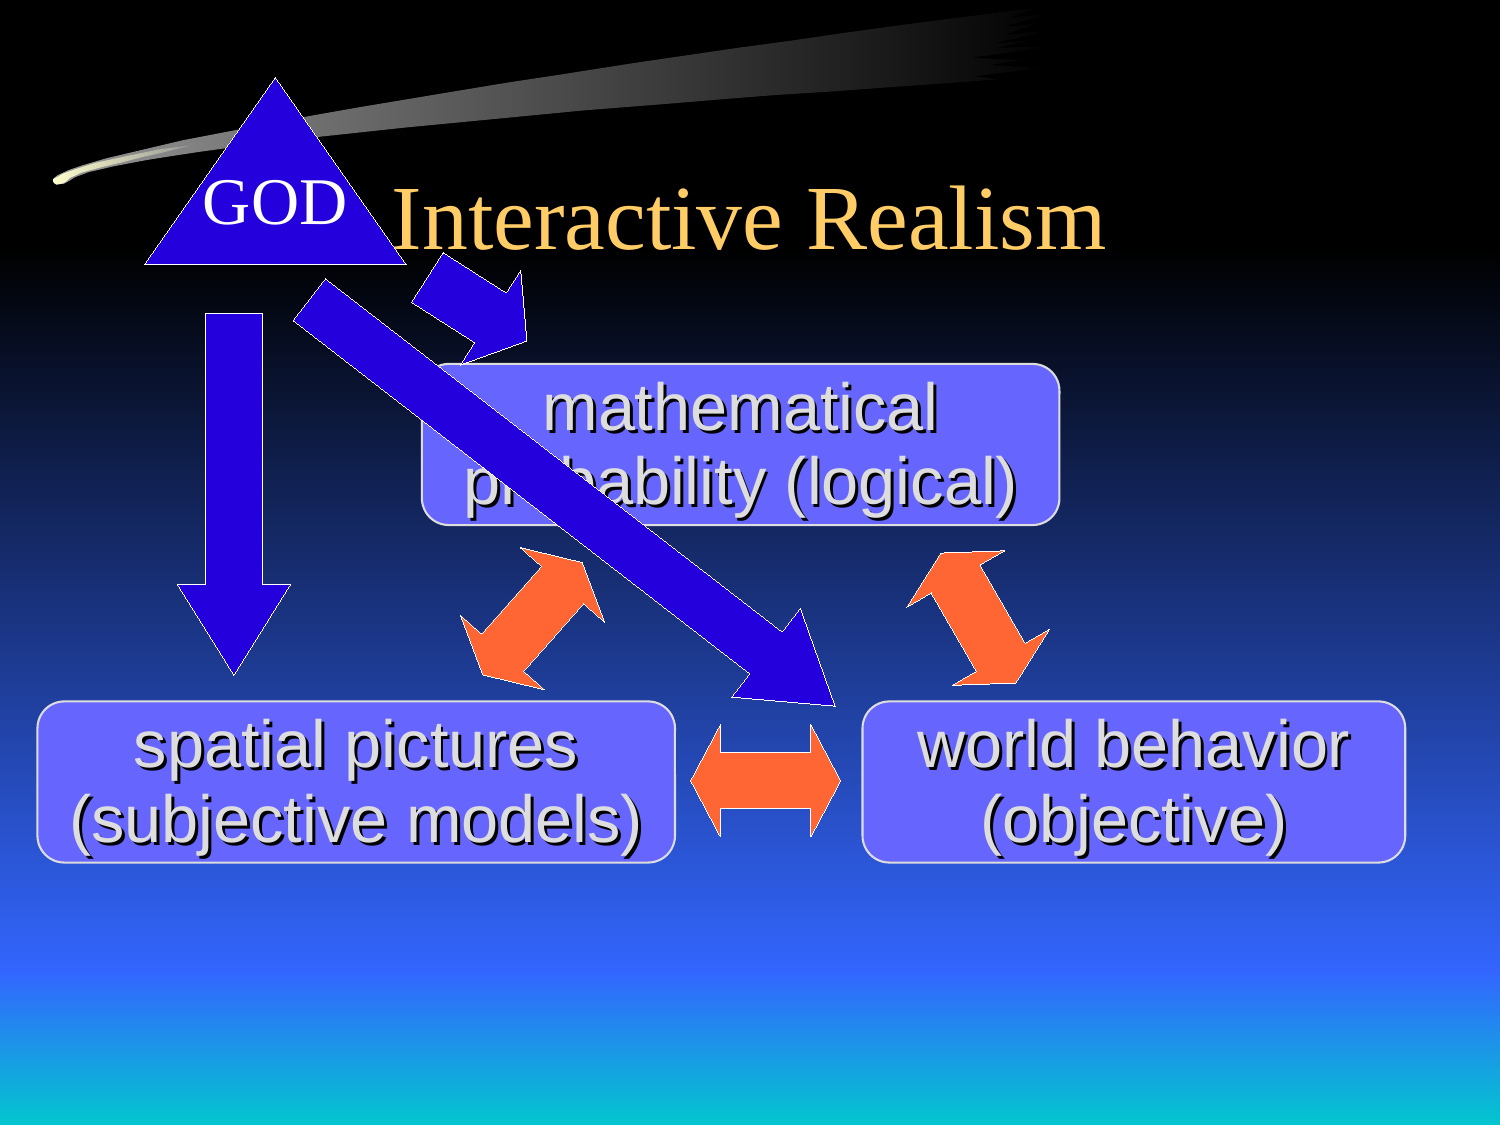

GOD
# Interactive Realism
mathematical
probability (logical)
world behavior
(objective)
spatial pictures
(subjective models)